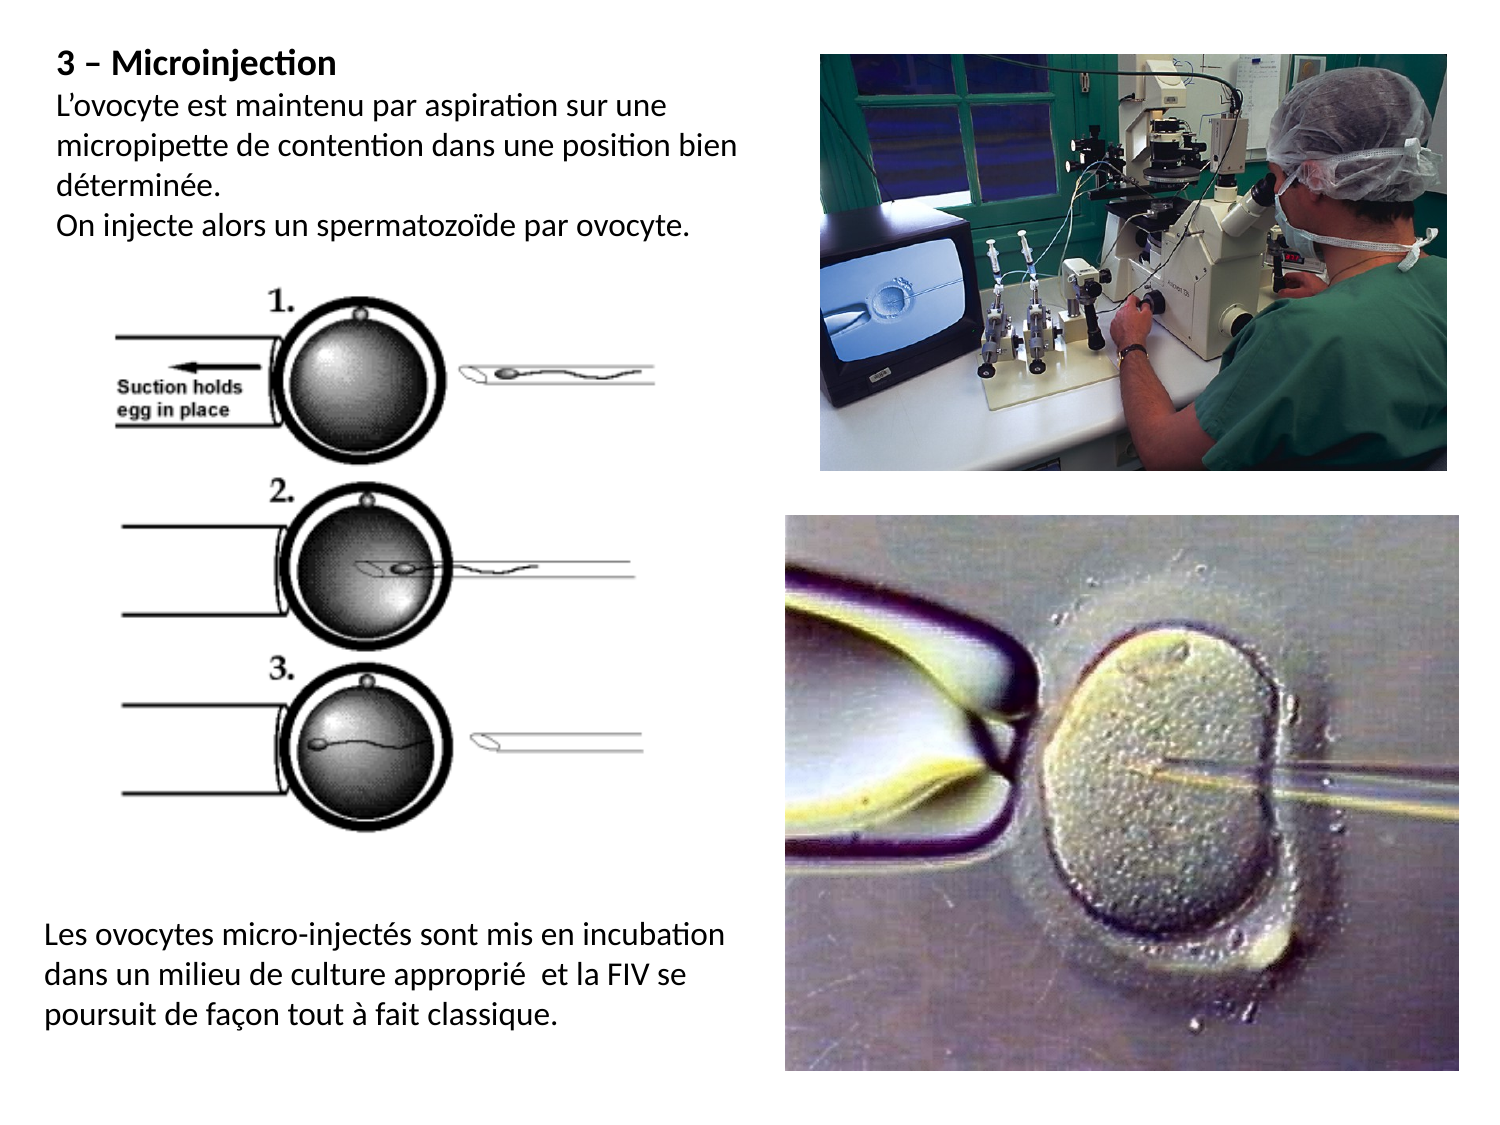

3 – Microinjection
L’ovocyte est maintenu par aspiration sur une micropipette de contention dans une position bien déterminée.
On injecte alors un spermatozoïde par ovocyte.
Les ovocytes micro-injectés sont mis en incubation dans un milieu de culture approprié et la FIV se poursuit de façon tout à fait classique.